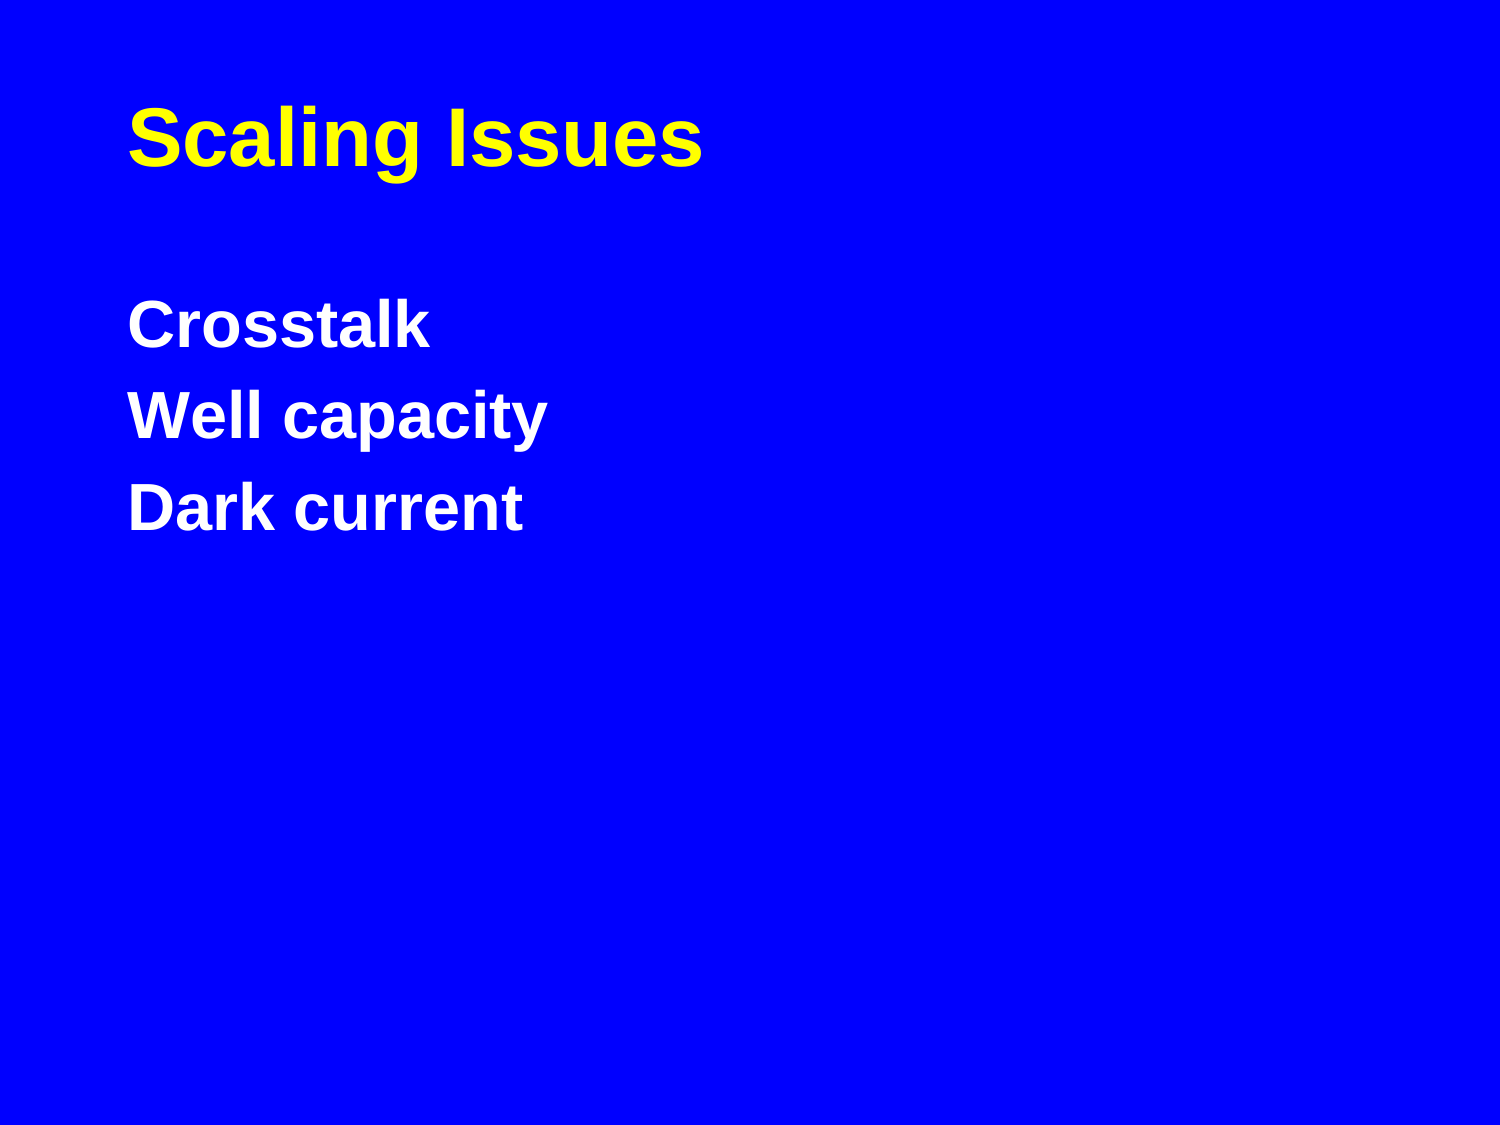

# Scaling Issues
Crosstalk
Well capacity
Dark current